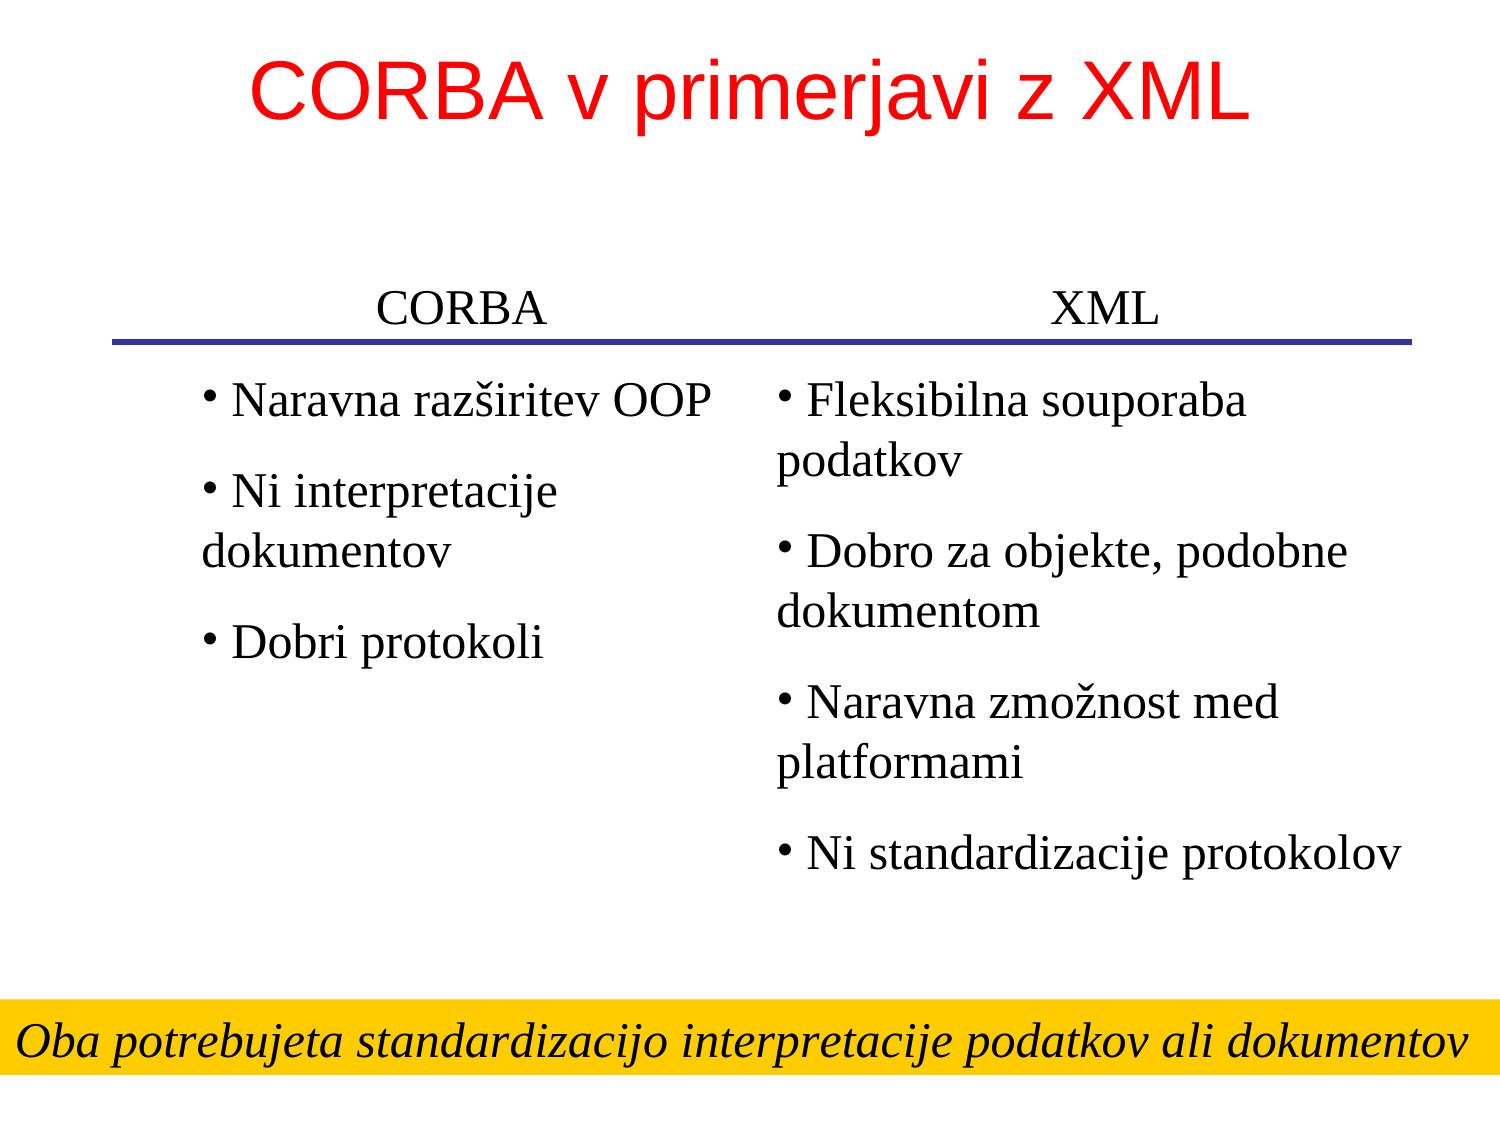

# CORBA v primerjavi z XML
CORBA
 Naravna razširitev OOP
 Ni interpretacije dokumentov
 Dobri protokoli
XML
 Fleksibilna souporaba podatkov
 Dobro za objekte, podobne dokumentom
 Naravna zmožnost med platformami
 Ni standardizacije protokolov
Oba potrebujeta standardizacijo interpretacije podatkov ali dokumentov